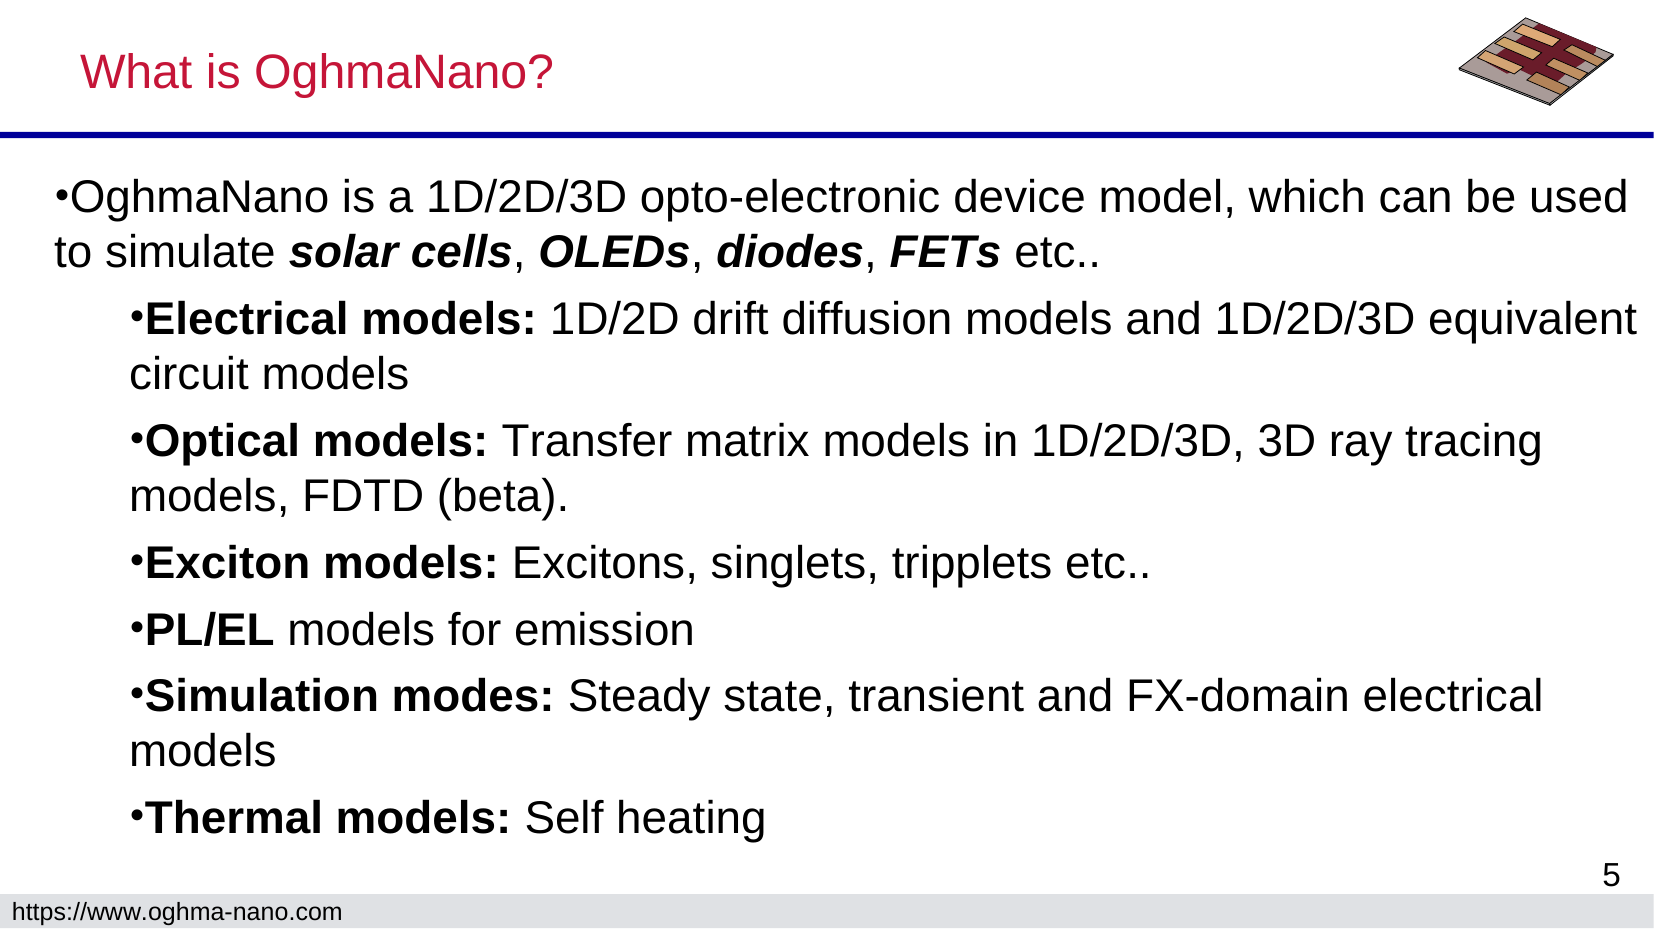

# What is OghmaNano?
OghmaNano is a 1D/2D/3D opto-electronic device model, which can be used to simulate solar cells, OLEDs, diodes, FETs etc..
Electrical models: 1D/2D drift diffusion models and 1D/2D/3D equivalent circuit models
Optical models: Transfer matrix models in 1D/2D/3D, 3D ray tracing models, FDTD (beta).
Exciton models: Excitons, singlets, tripplets etc..
PL/EL models for emission
Simulation modes: Steady state, transient and FX-domain electrical models
Thermal models: Self heating